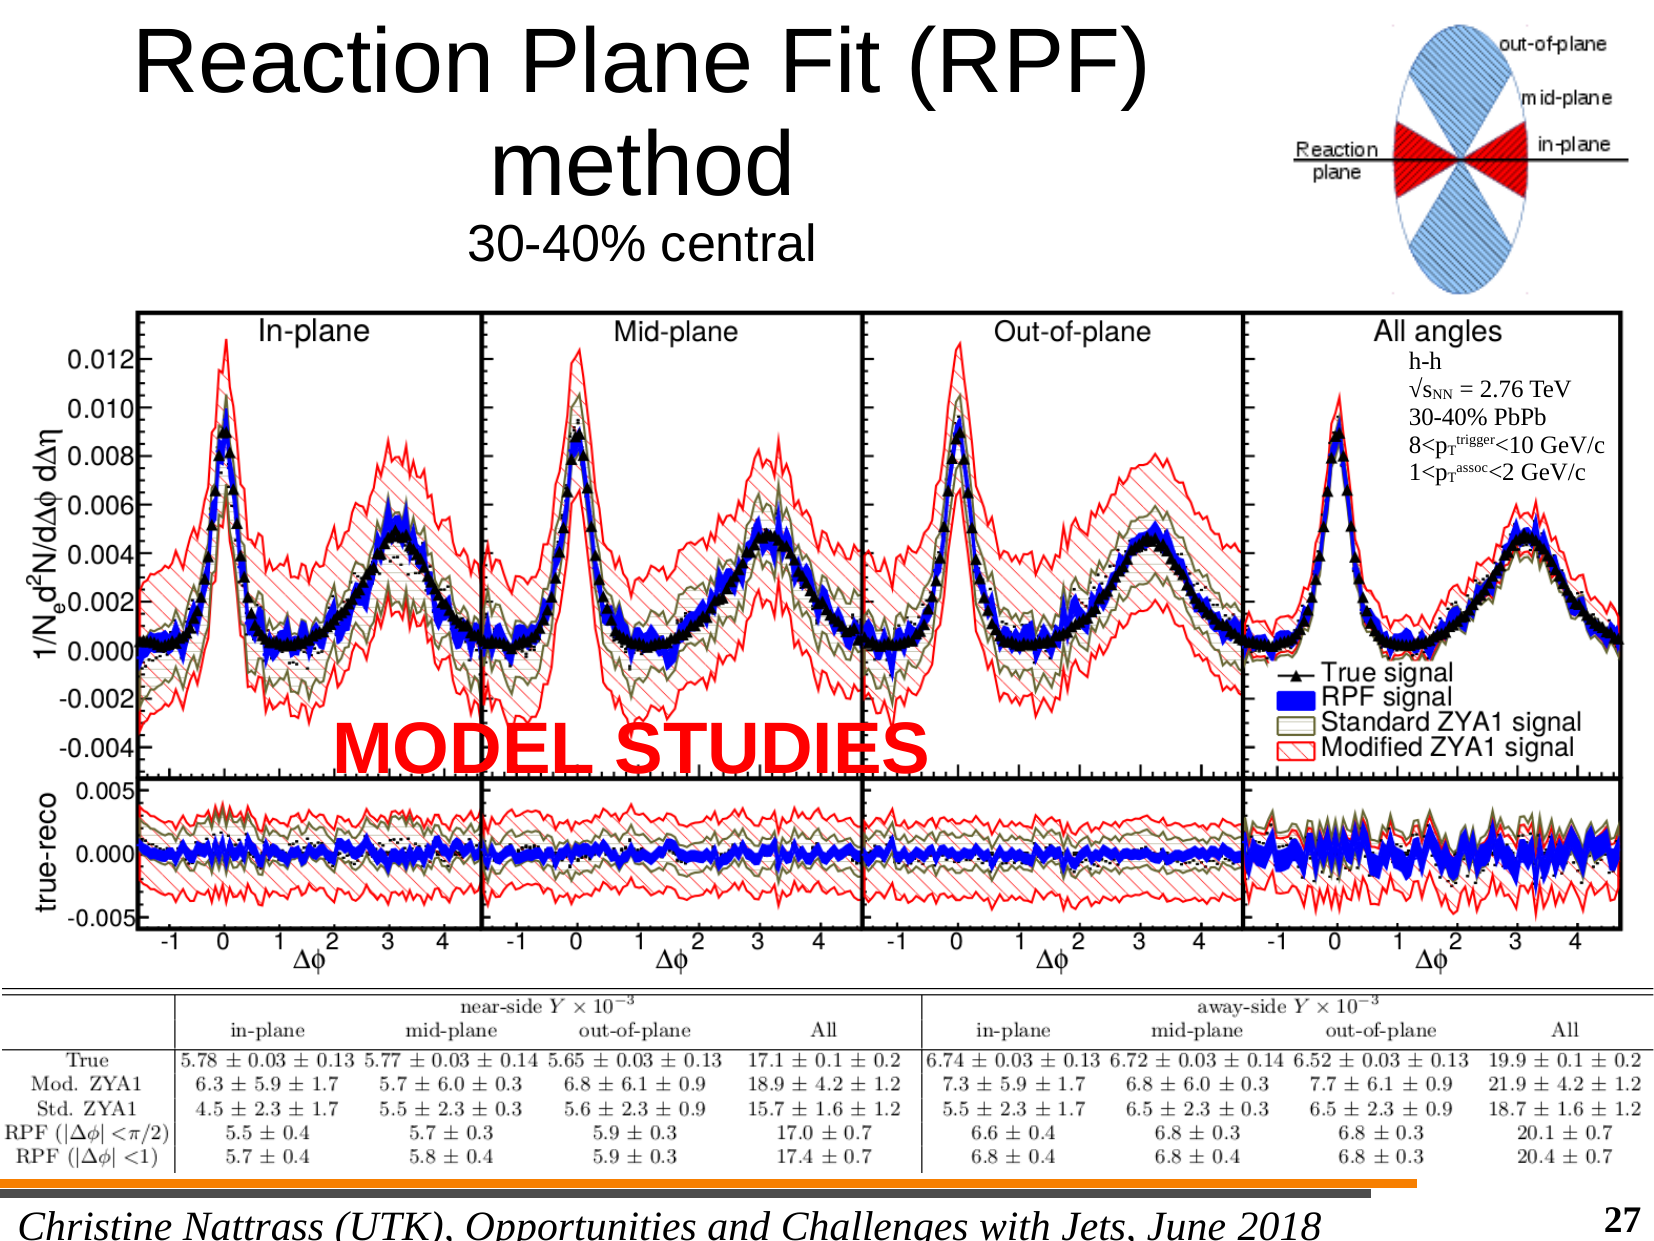

# Reaction Plane Fit (RPF) method 30-40% central
h-h
√sNN = 2.76 TeV
30-40% PbPb
8<pTtrigger<10 GeV/c
1<pTassoc<2 GeV/c
MODEL STUDIES